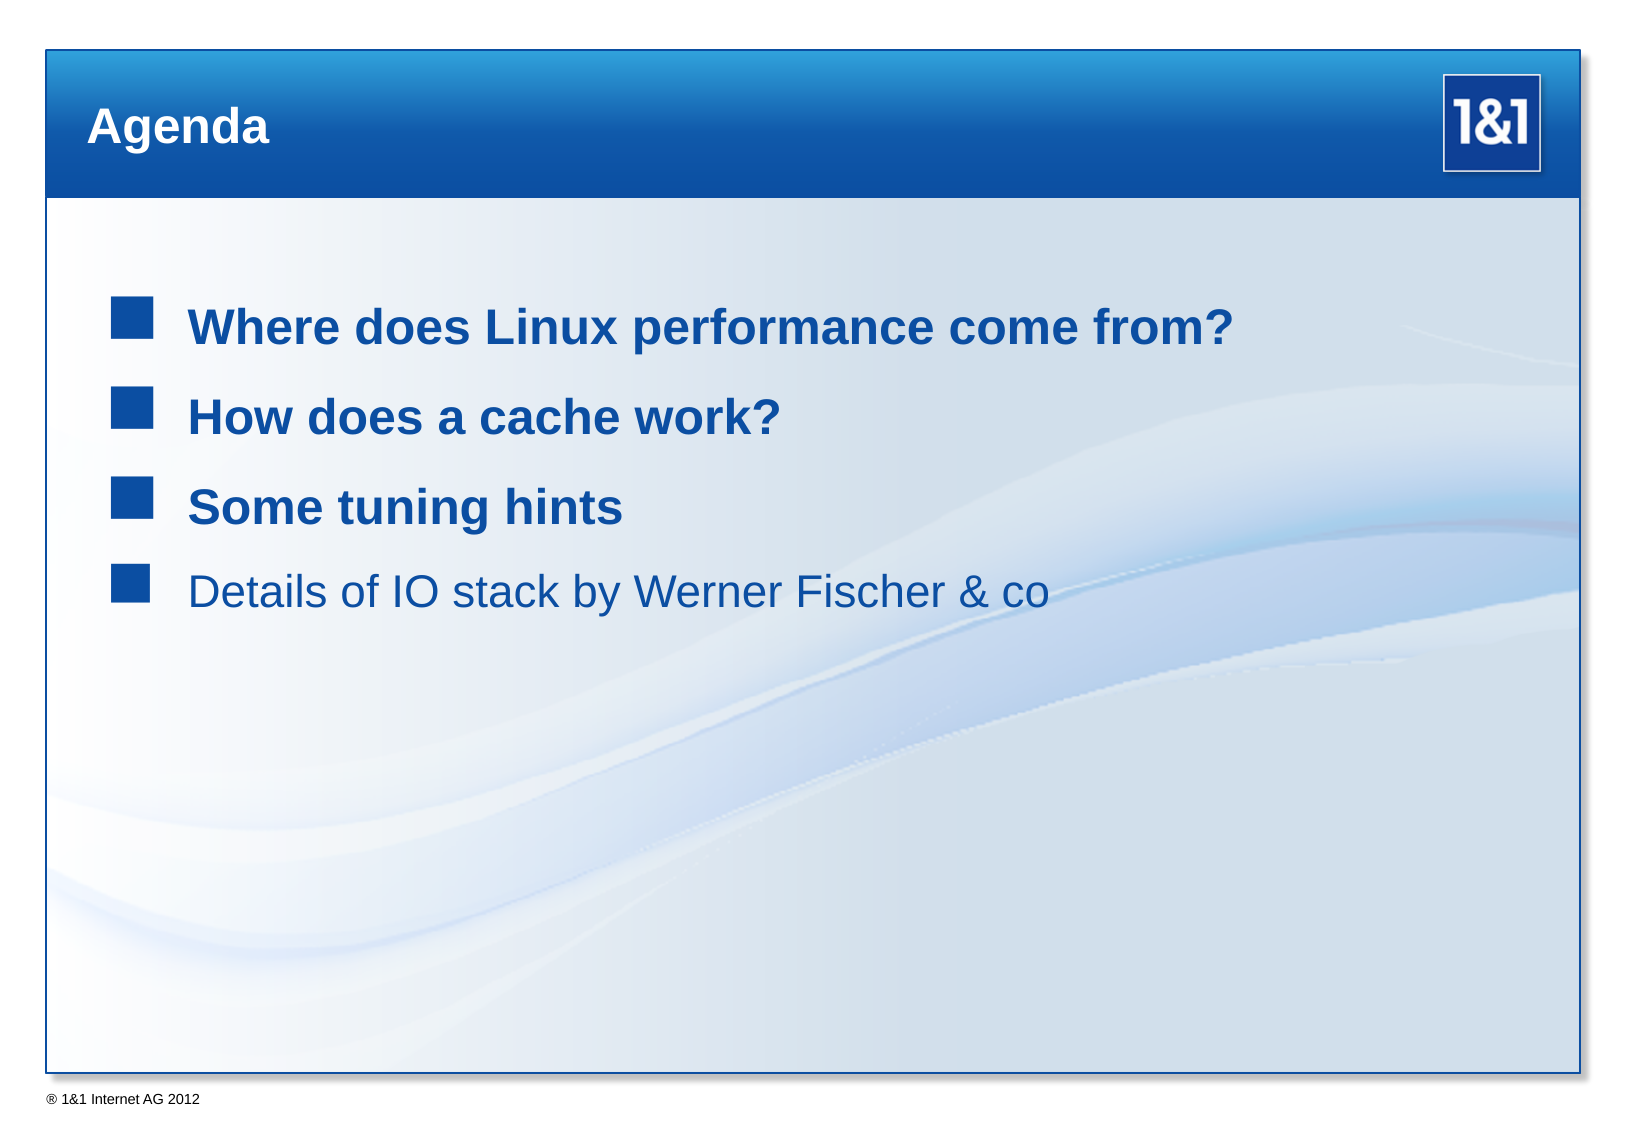

# Agenda
Where does Linux performance come from?
How does a cache work?
Some tuning hints
Details of IO stack by Werner Fischer & co
® 1&1 Internet AG 2012